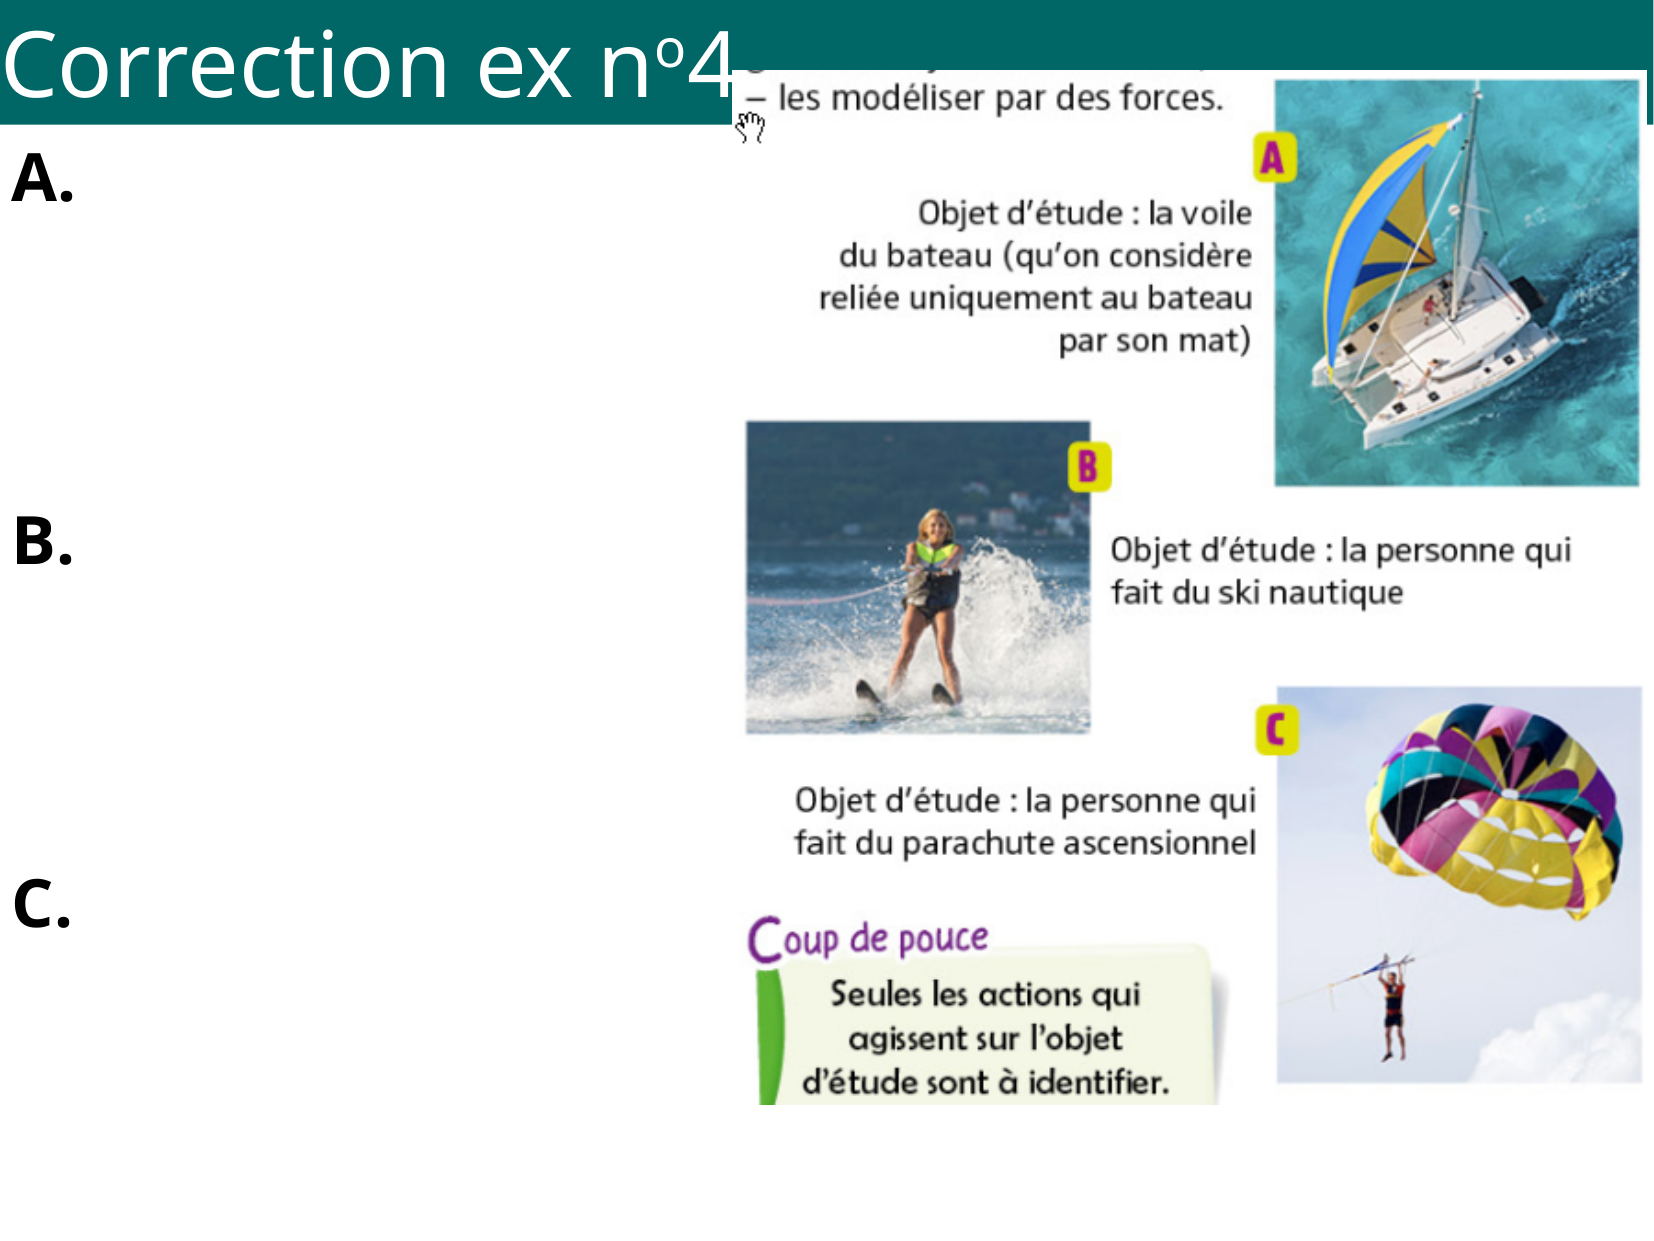

# Correction ex no4
A.
B.
C.